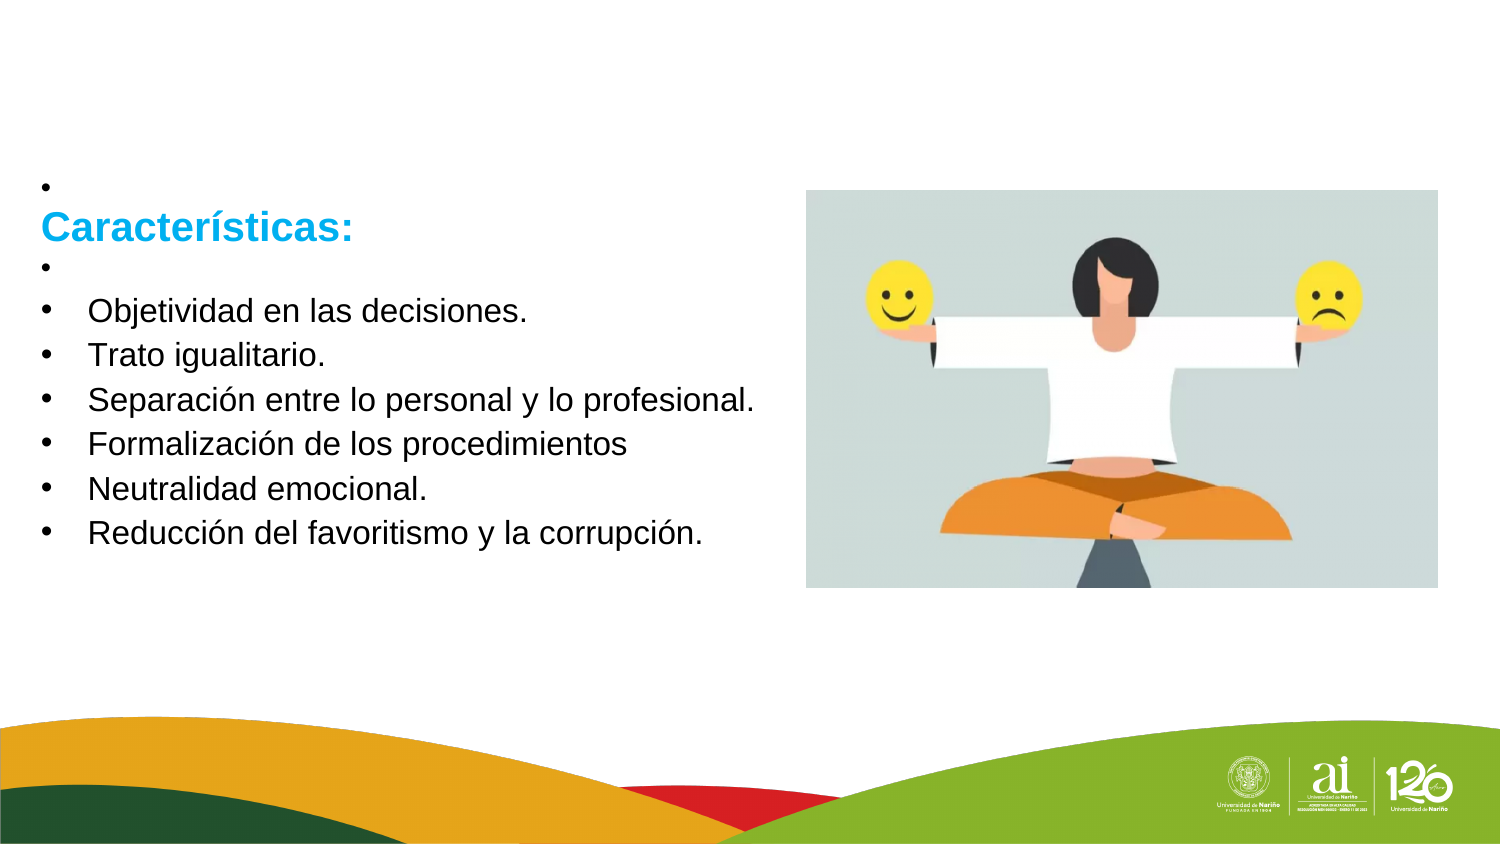

Características: ​
Objetividad en las decisiones.  ​
Trato igualitario.  ​
Separación entre lo personal y lo profesional.
Formalización de los procedimientos  ​
Neutralidad emocional.  ​
Reducción del favoritismo y la corrupción.
​